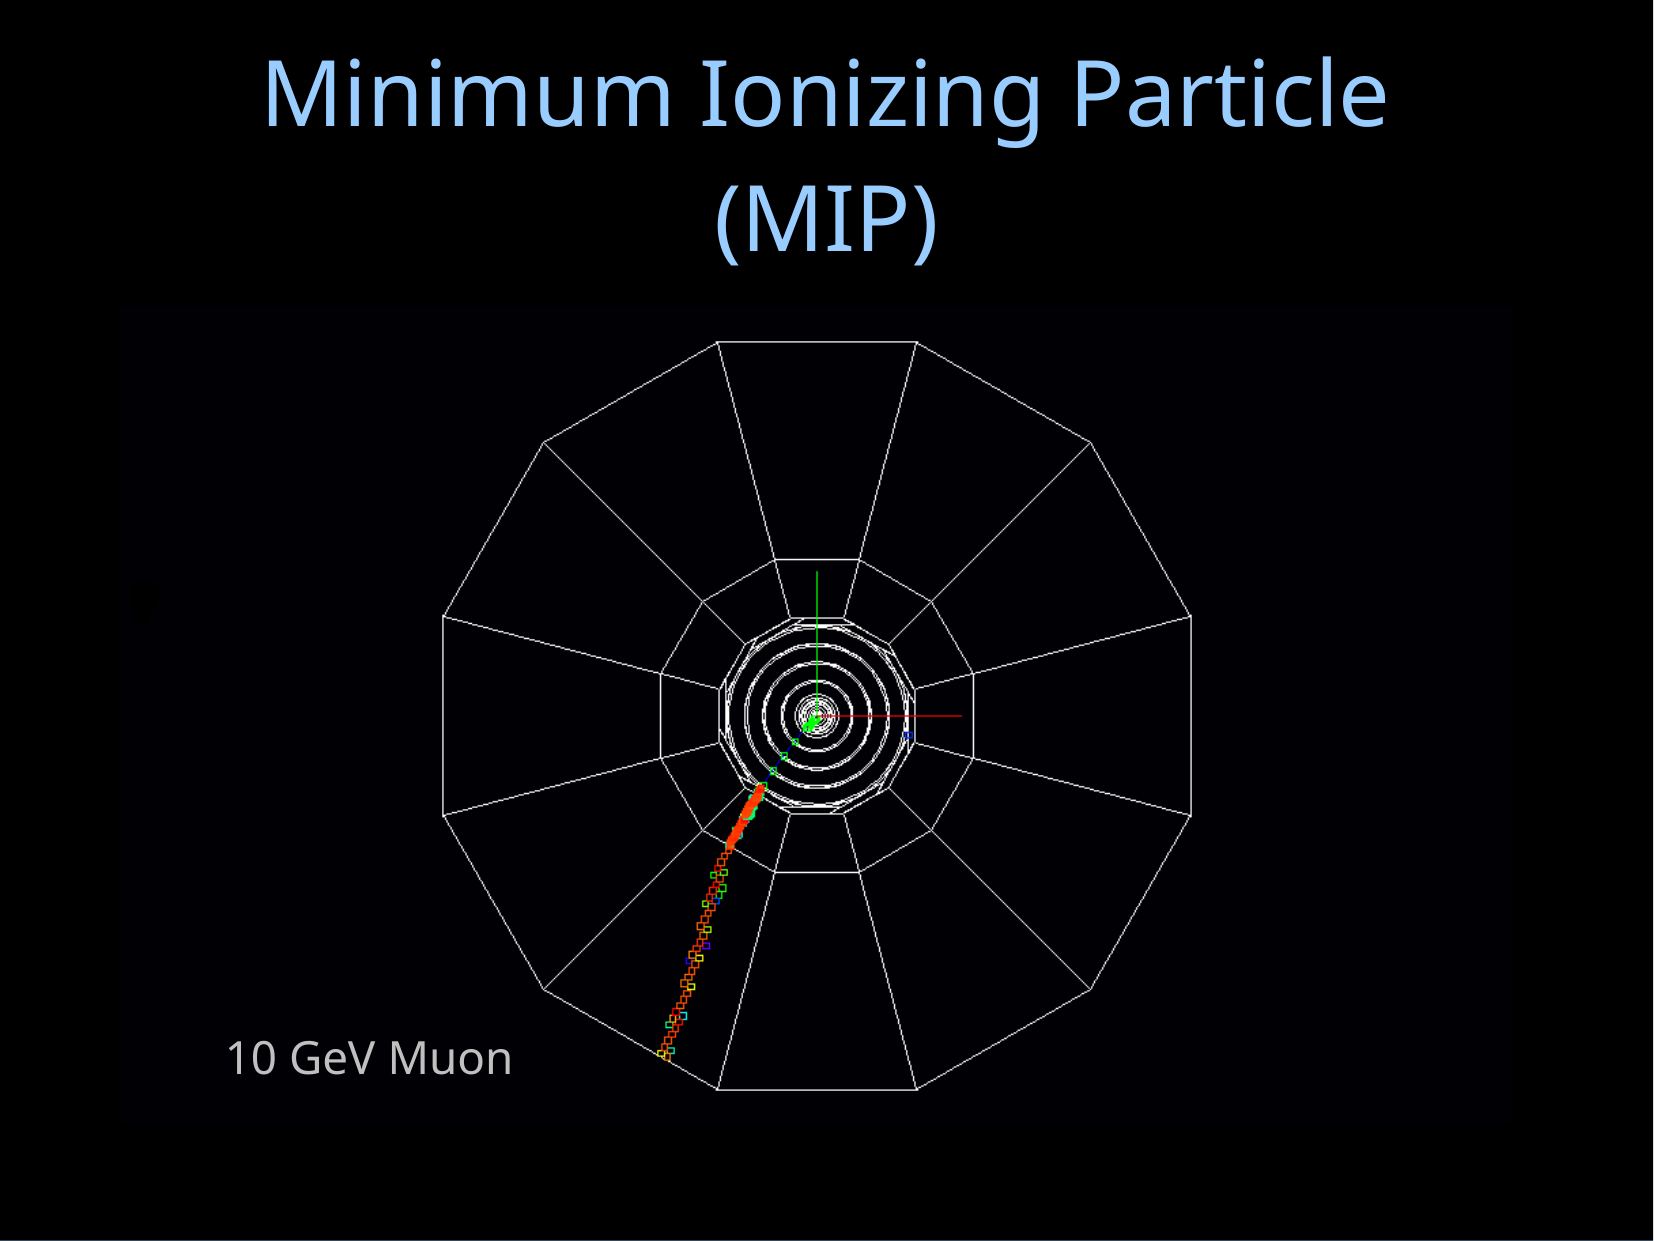

# Minimum Ionizing Particle (MIP)
10 GeV Muon